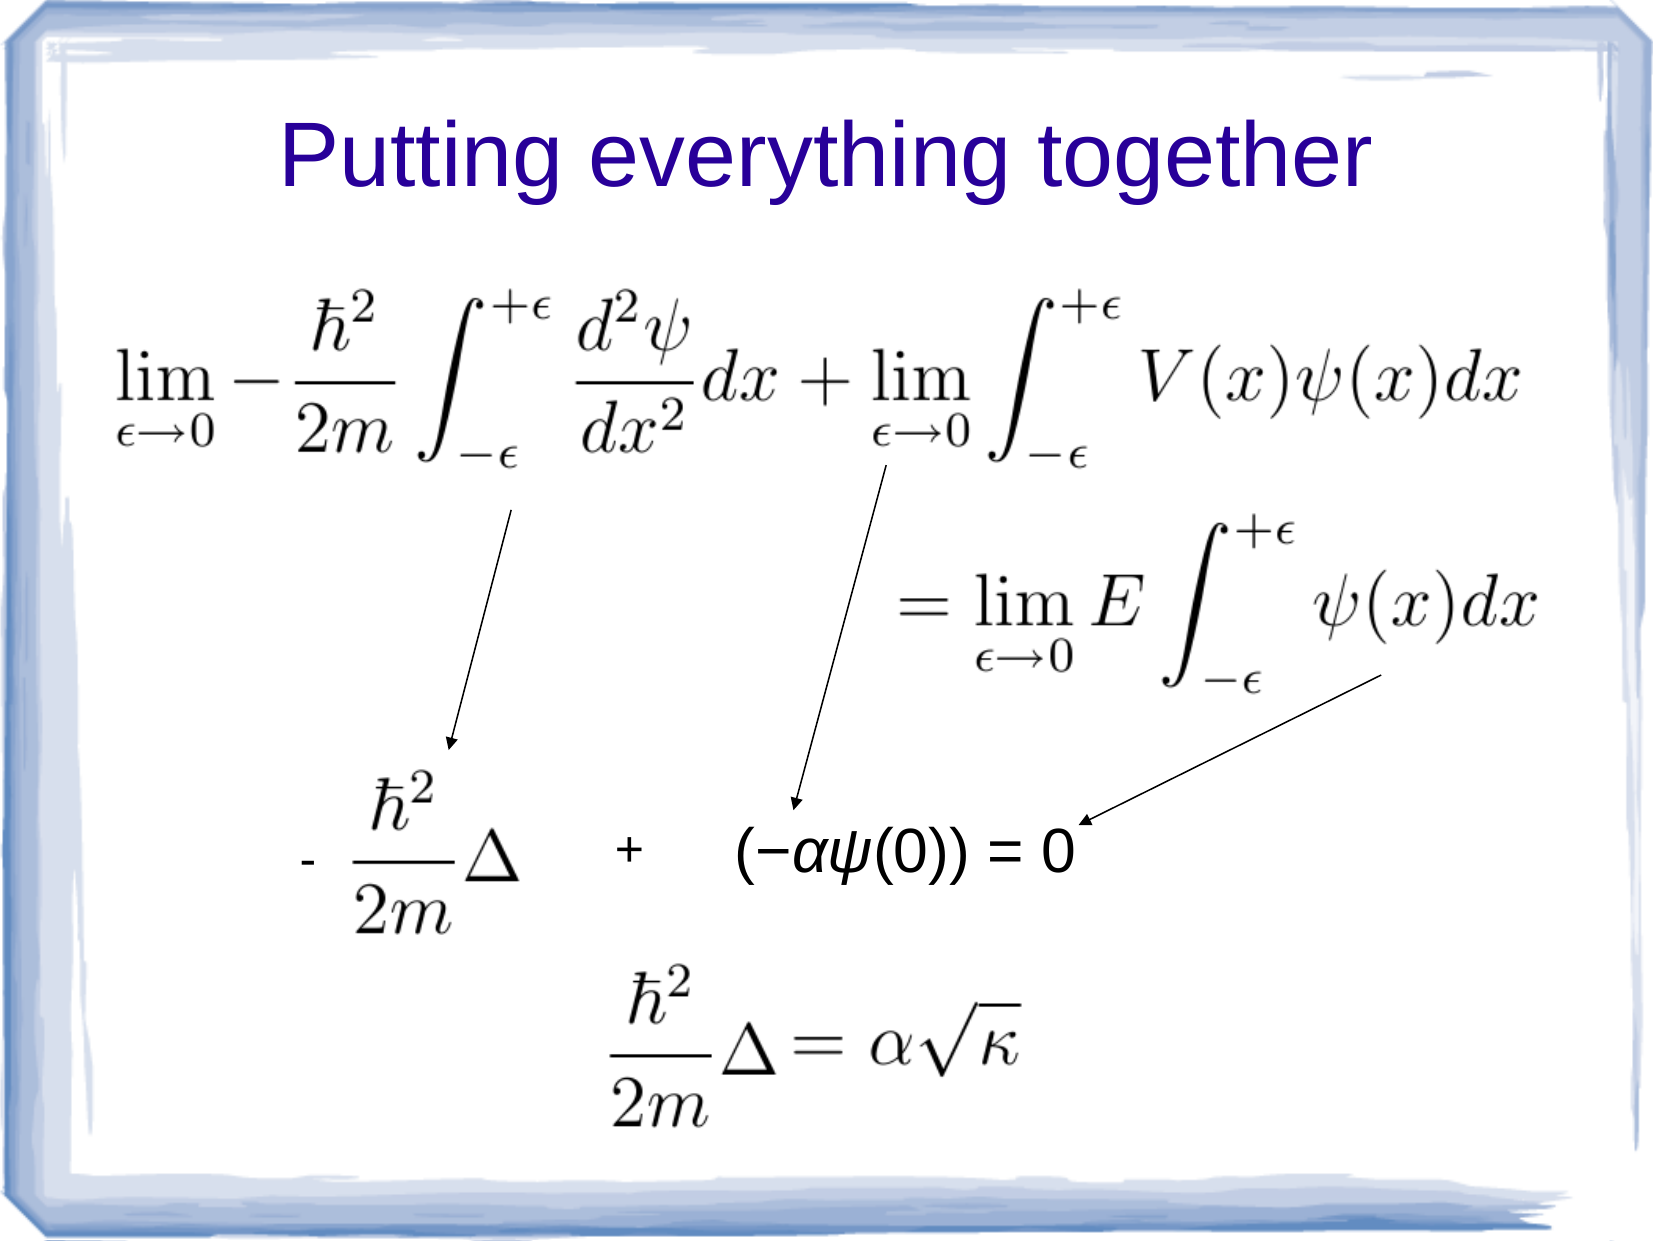

# Putting everything together
(−αψ(0)) = 0
+
-